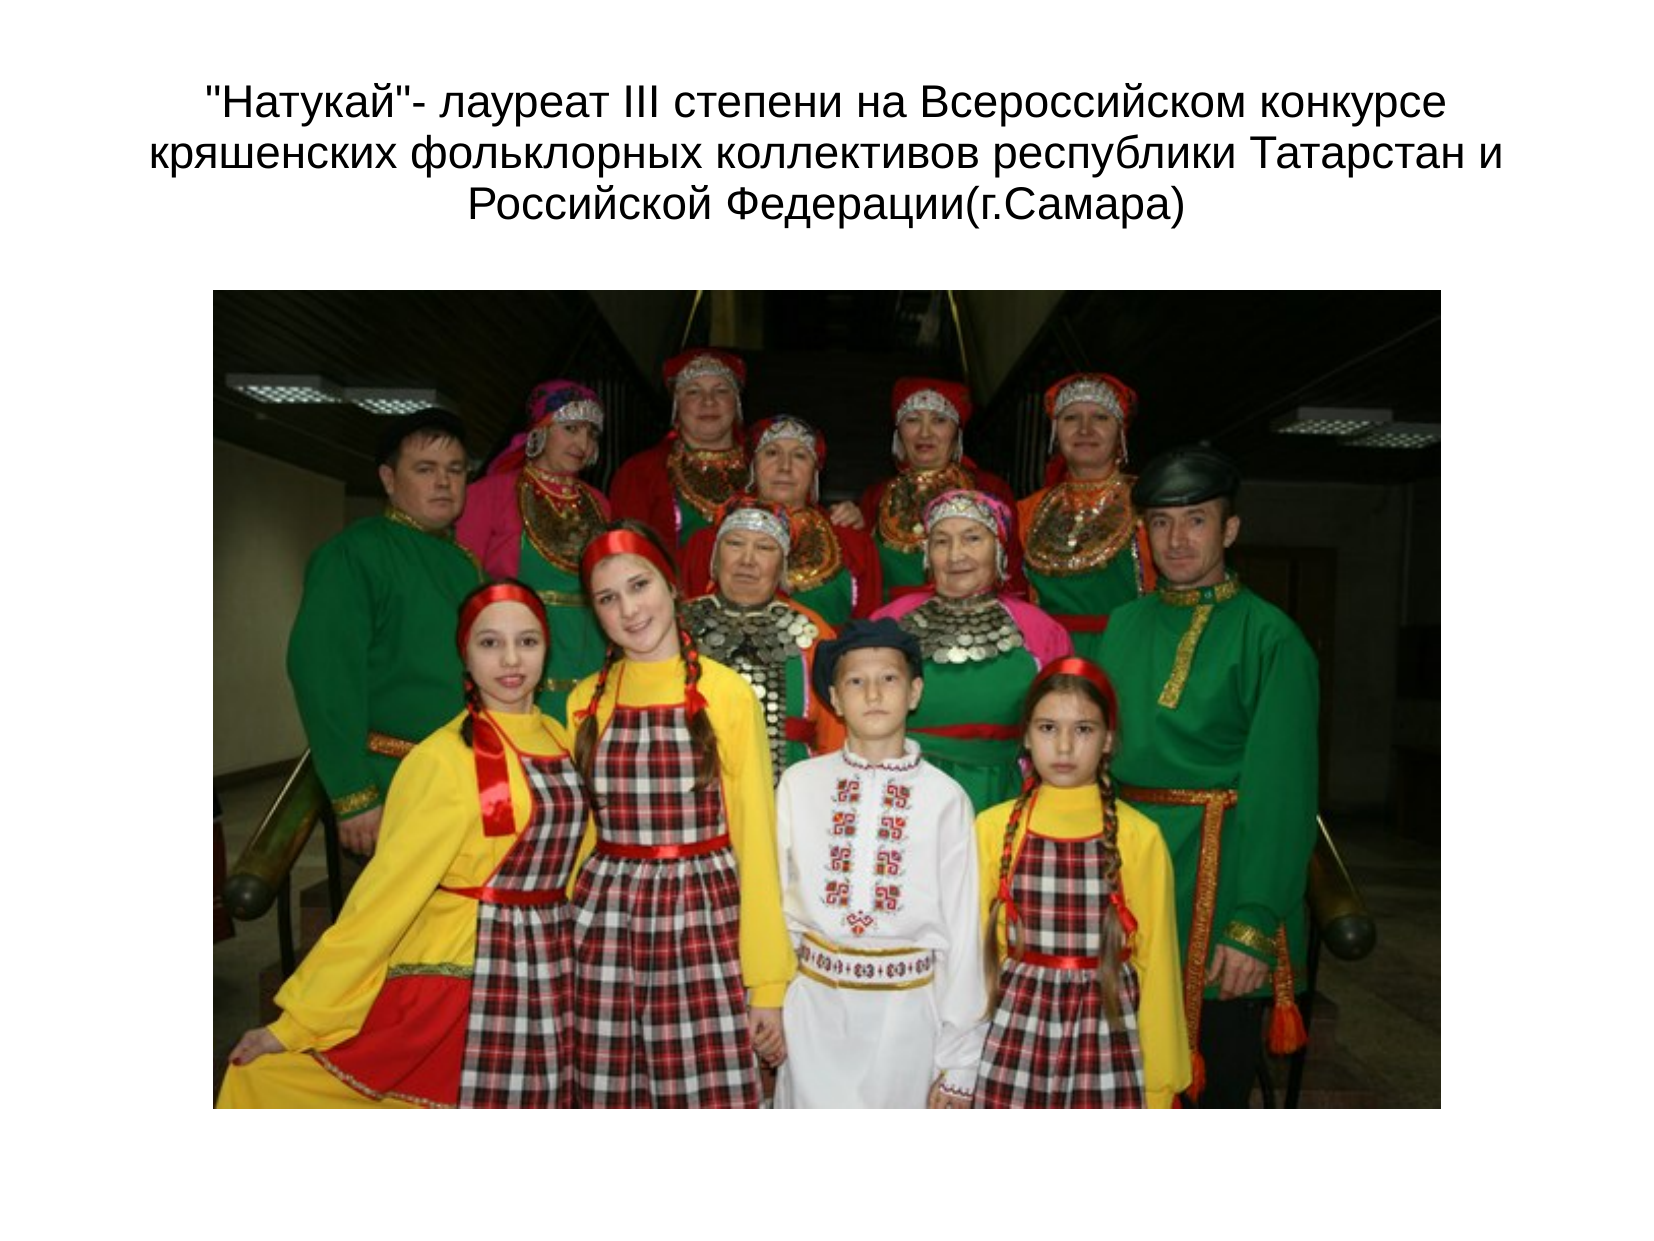

# "Натукай"- лауреат III степени на Всероссийском конкурсе кряшенских фольклорных коллективов республики Татарстан и Российской Федерации(г.Самара)